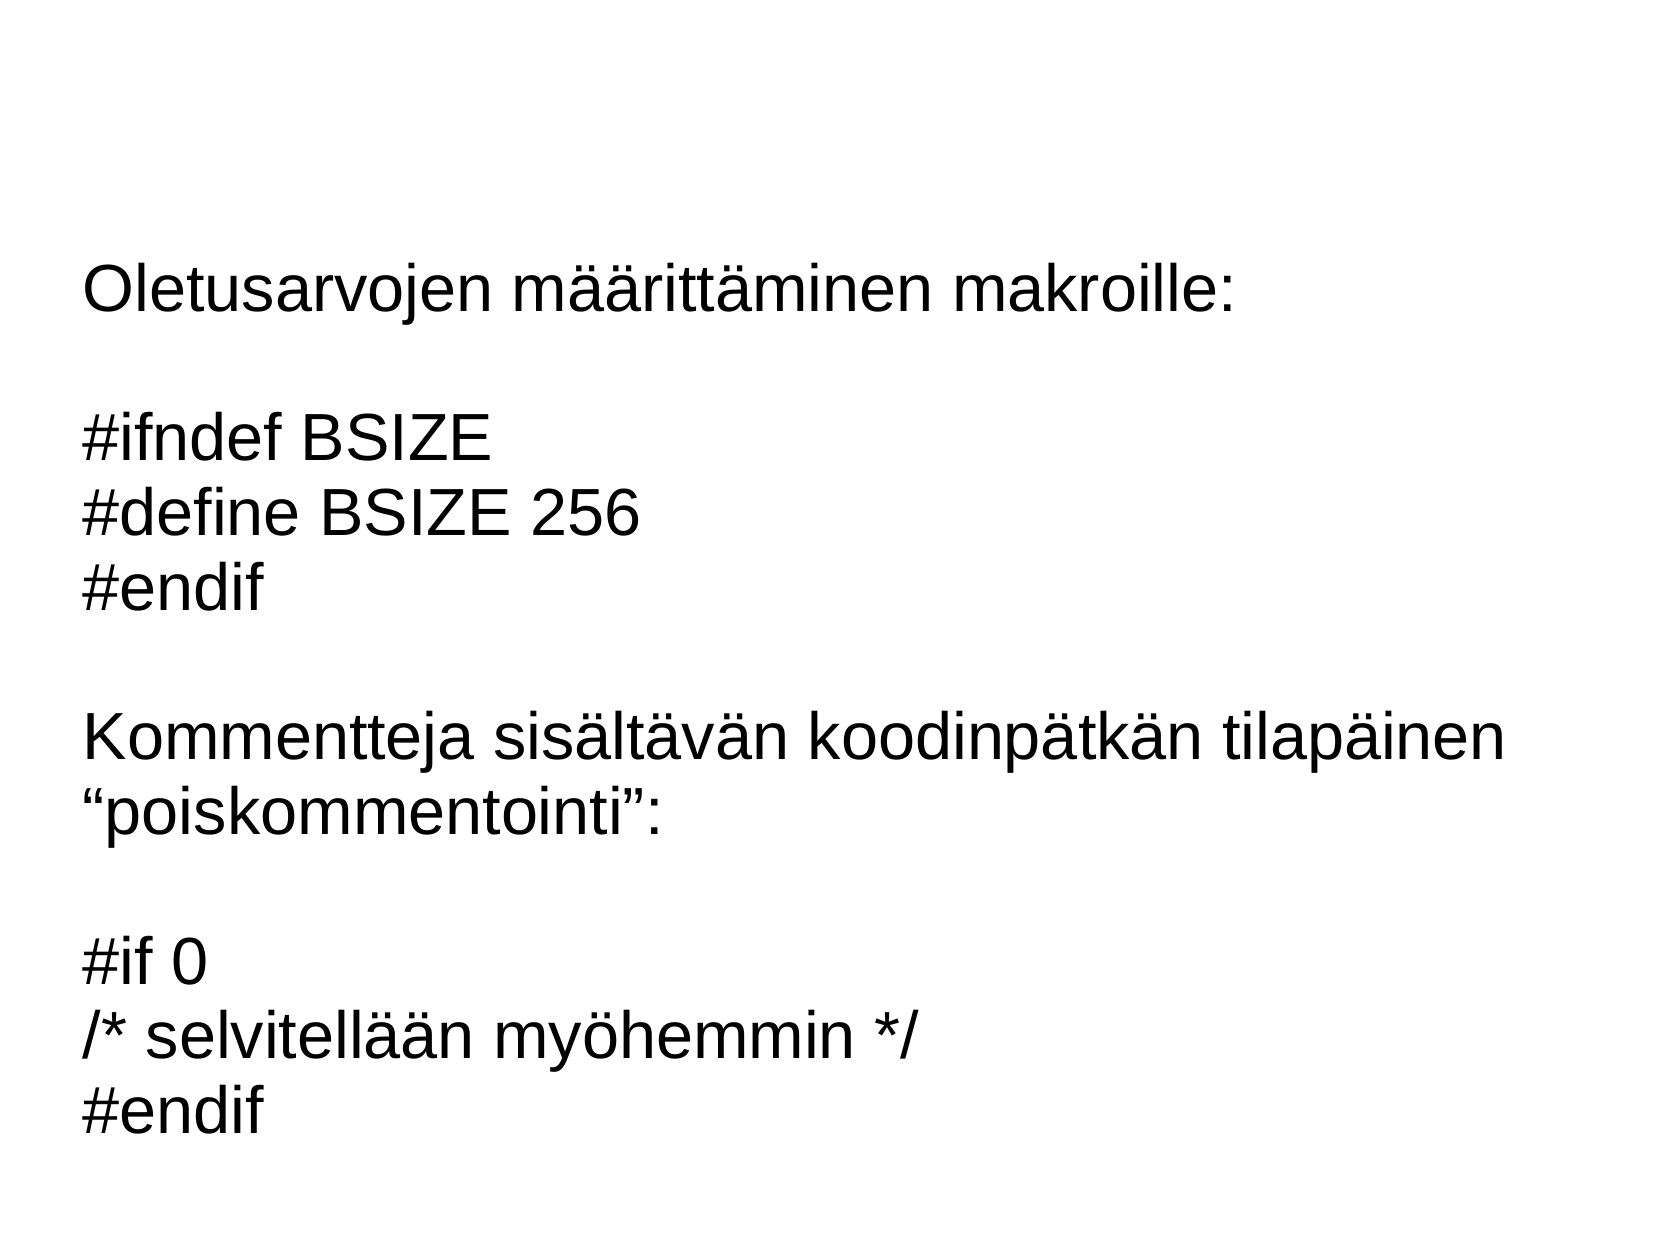

Oletusarvojen määrittäminen makroille:
#ifndef BSIZE
#define BSIZE 256
#endif
Kommentteja sisältävän koodinpätkän tilapäinen “poiskommentointi”:
#if 0
/* selvitellään myöhemmin */
#endif